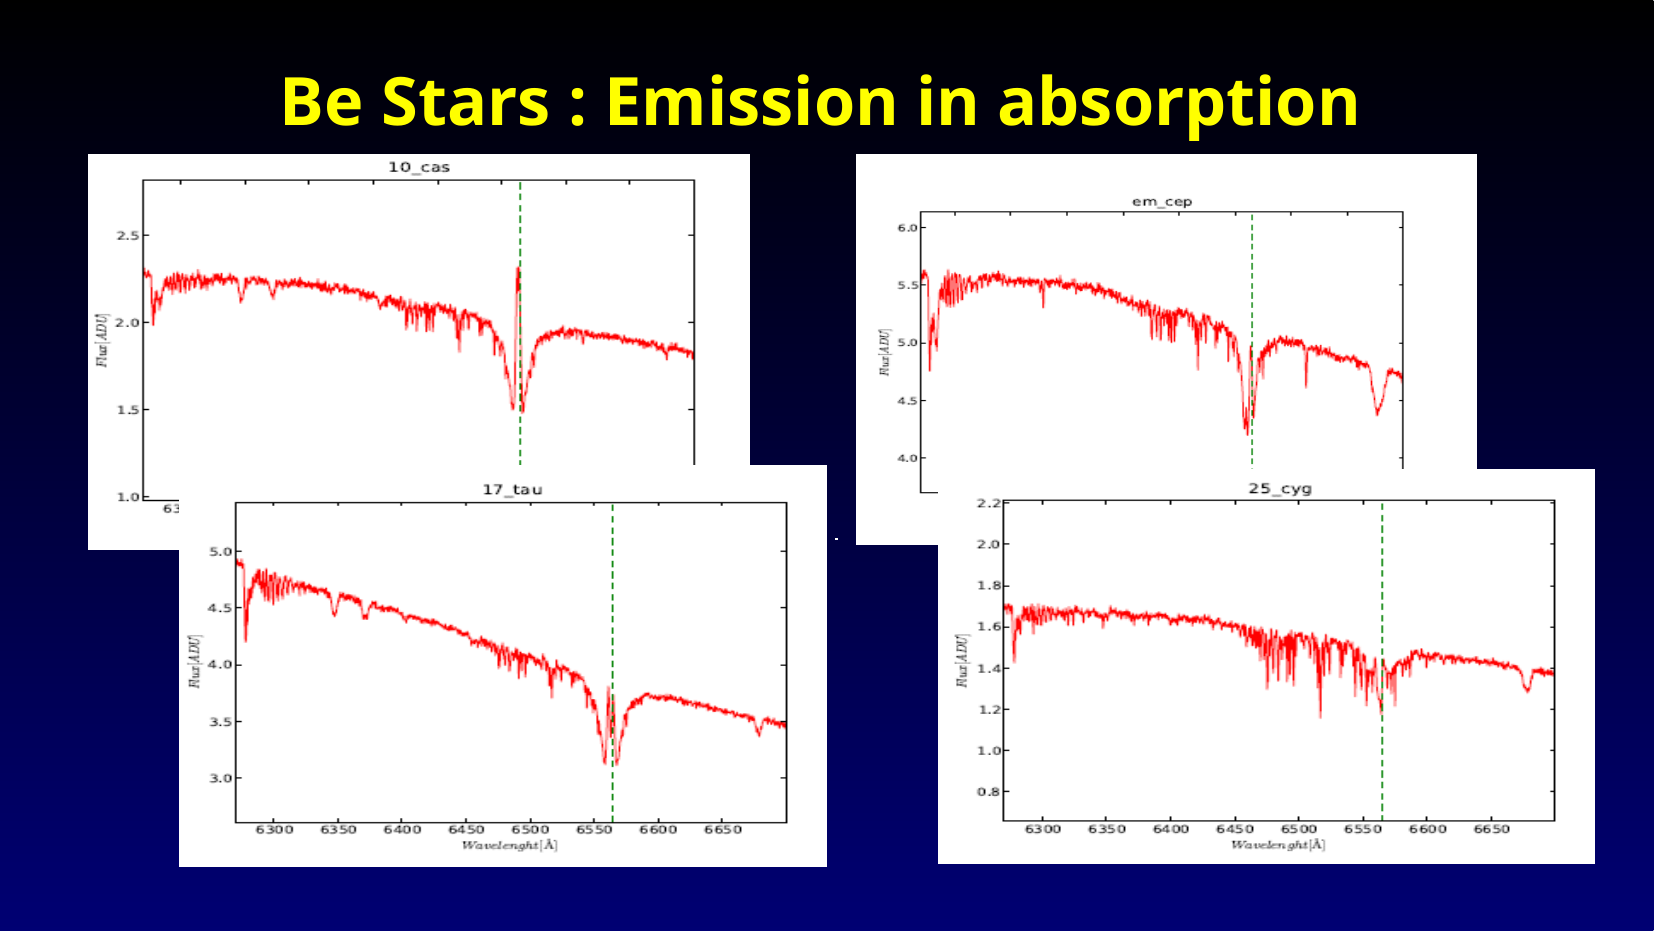

# Be Stars : Emission in absorption